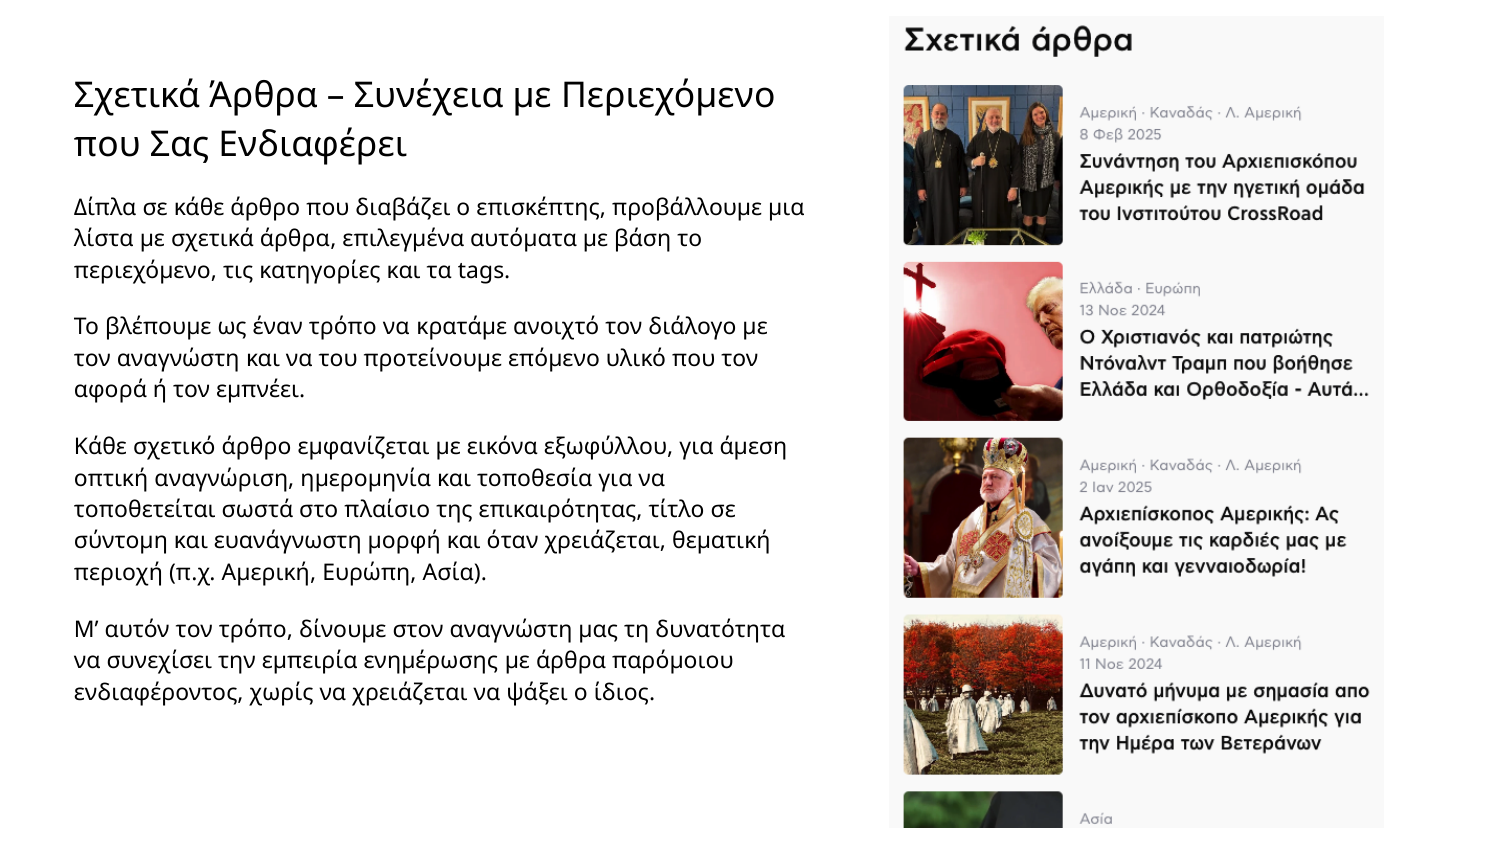

Σχετικά Άρθρα – Συνέχεια με Περιεχόμενο που Σας Ενδιαφέρει
Δίπλα σε κάθε άρθρο που διαβάζει ο επισκέπτης, προβάλλουμε μια λίστα με σχετικά άρθρα, επιλεγμένα αυτόματα με βάση το περιεχόμενο, τις κατηγορίες και τα tags.
Το βλέπουμε ως έναν τρόπο να κρατάμε ανοιχτό τον διάλογο με τον αναγνώστη και να του προτείνουμε επόμενο υλικό που τον αφορά ή τον εμπνέει.
Κάθε σχετικό άρθρο εμφανίζεται με εικόνα εξωφύλλου, για άμεση οπτική αναγνώριση, ημερομηνία και τοποθεσία για να τοποθετείται σωστά στο πλαίσιο της επικαιρότητας, τίτλο σε σύντομη και ευανάγνωστη μορφή και όταν χρειάζεται, θεματική περιοχή (π.χ. Αμερική, Ευρώπη, Ασία).
Μ’ αυτόν τον τρόπο, δίνουμε στον αναγνώστη μας τη δυνατότητα να συνεχίσει την εμπειρία ενημέρωσης με άρθρα παρόμοιου ενδιαφέροντος, χωρίς να χρειάζεται να ψάξει ο ίδιος.